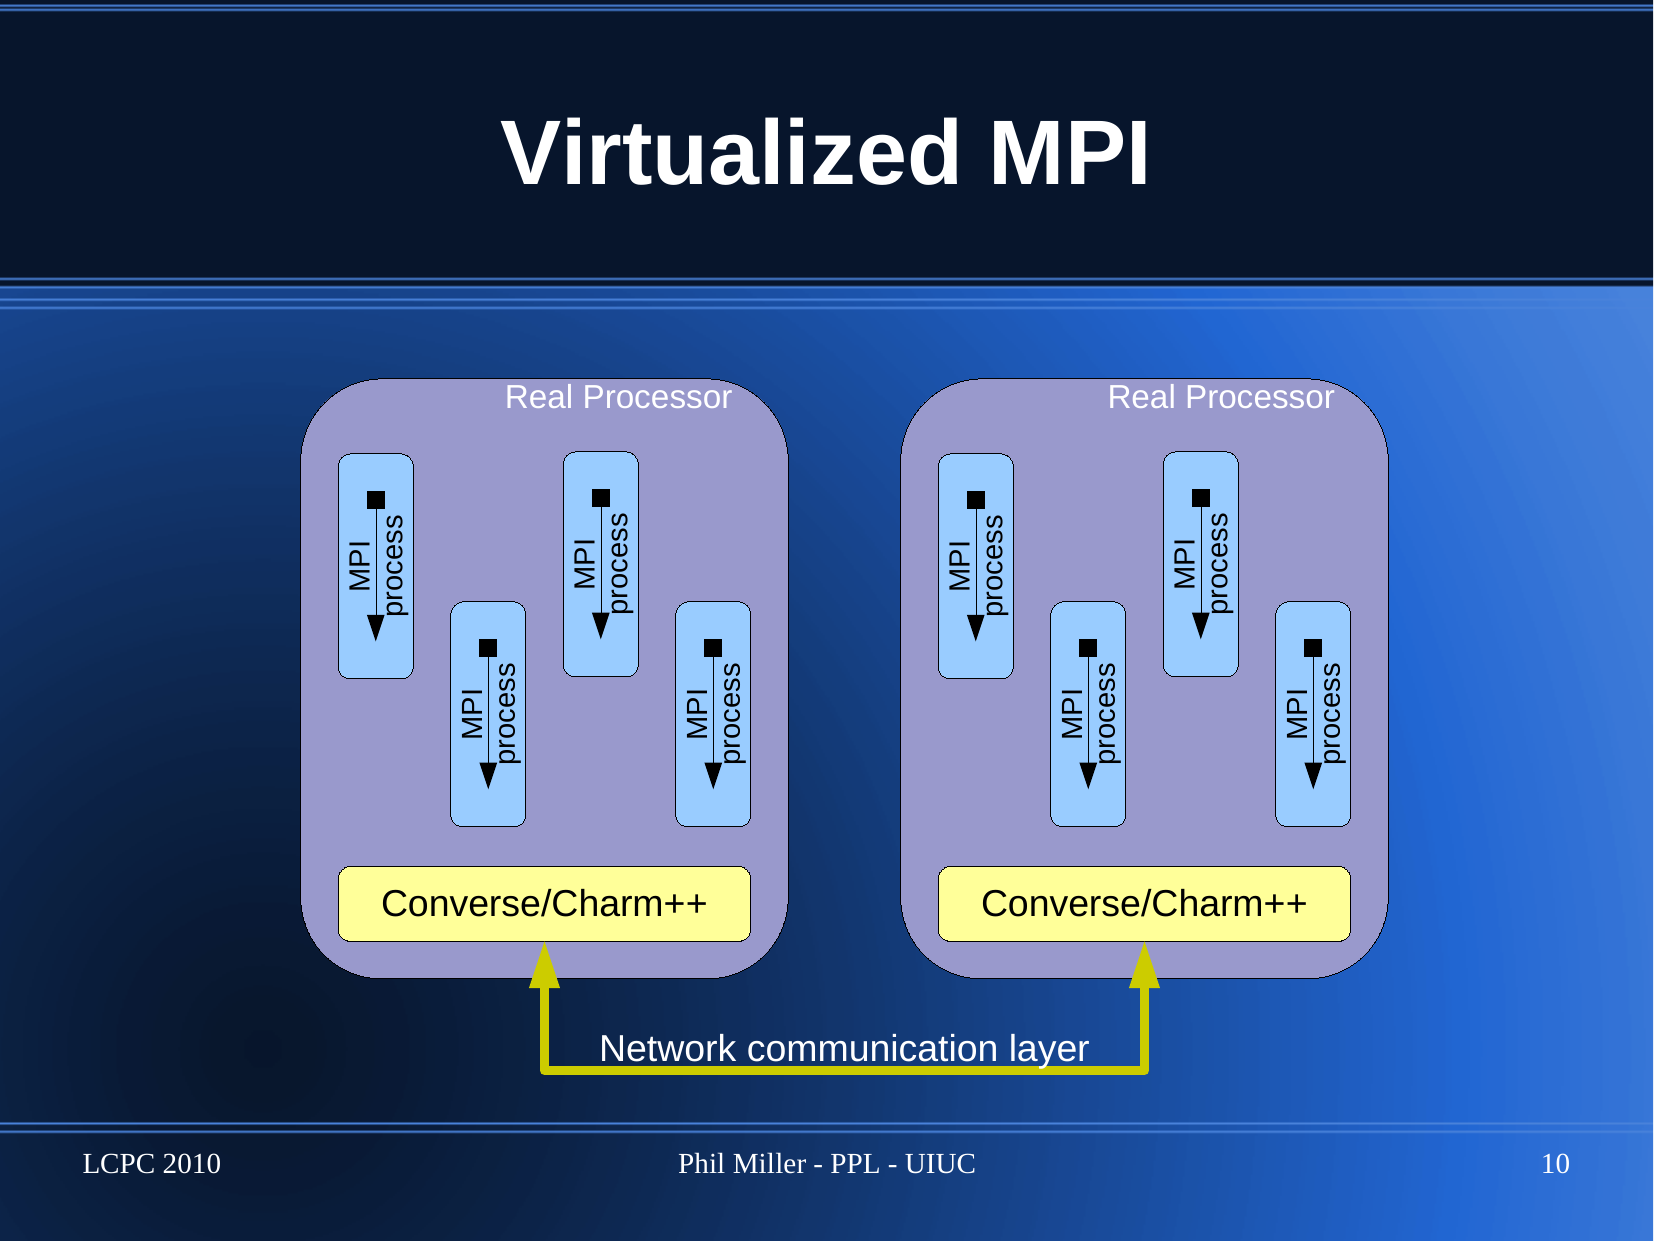

# Virtualized MPI
Real Processor
Real Processor
MPI
process
MPI
process
MPI
process
MPI
process
MPI
process
MPI
process
MPI
process
MPI
process
Converse/Charm++
Converse/Charm++
LCPC 2010
Phil Miller - PPL - UIUC
10